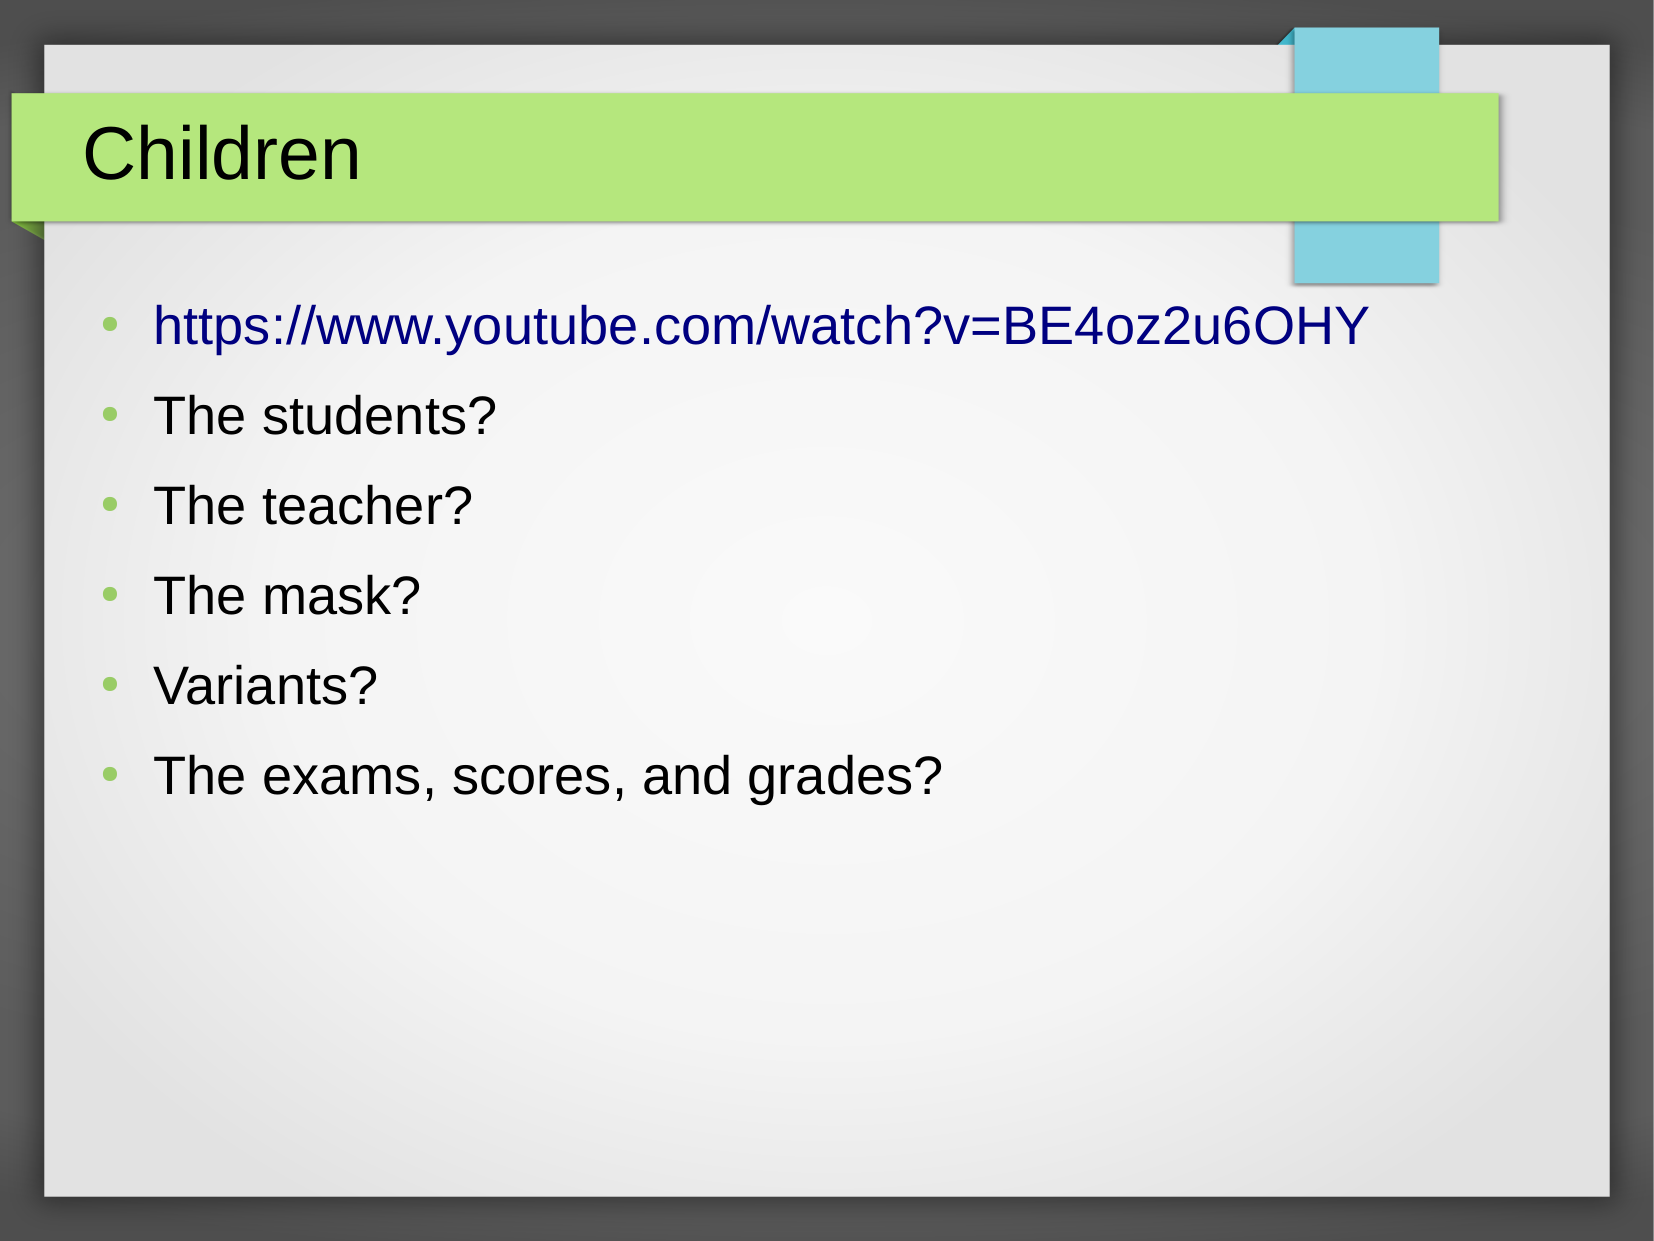

# Children
https://www.youtube.com/watch?v=BE4oz2u6OHY
The students?
The teacher?
The mask?
Variants?
The exams, scores, and grades?